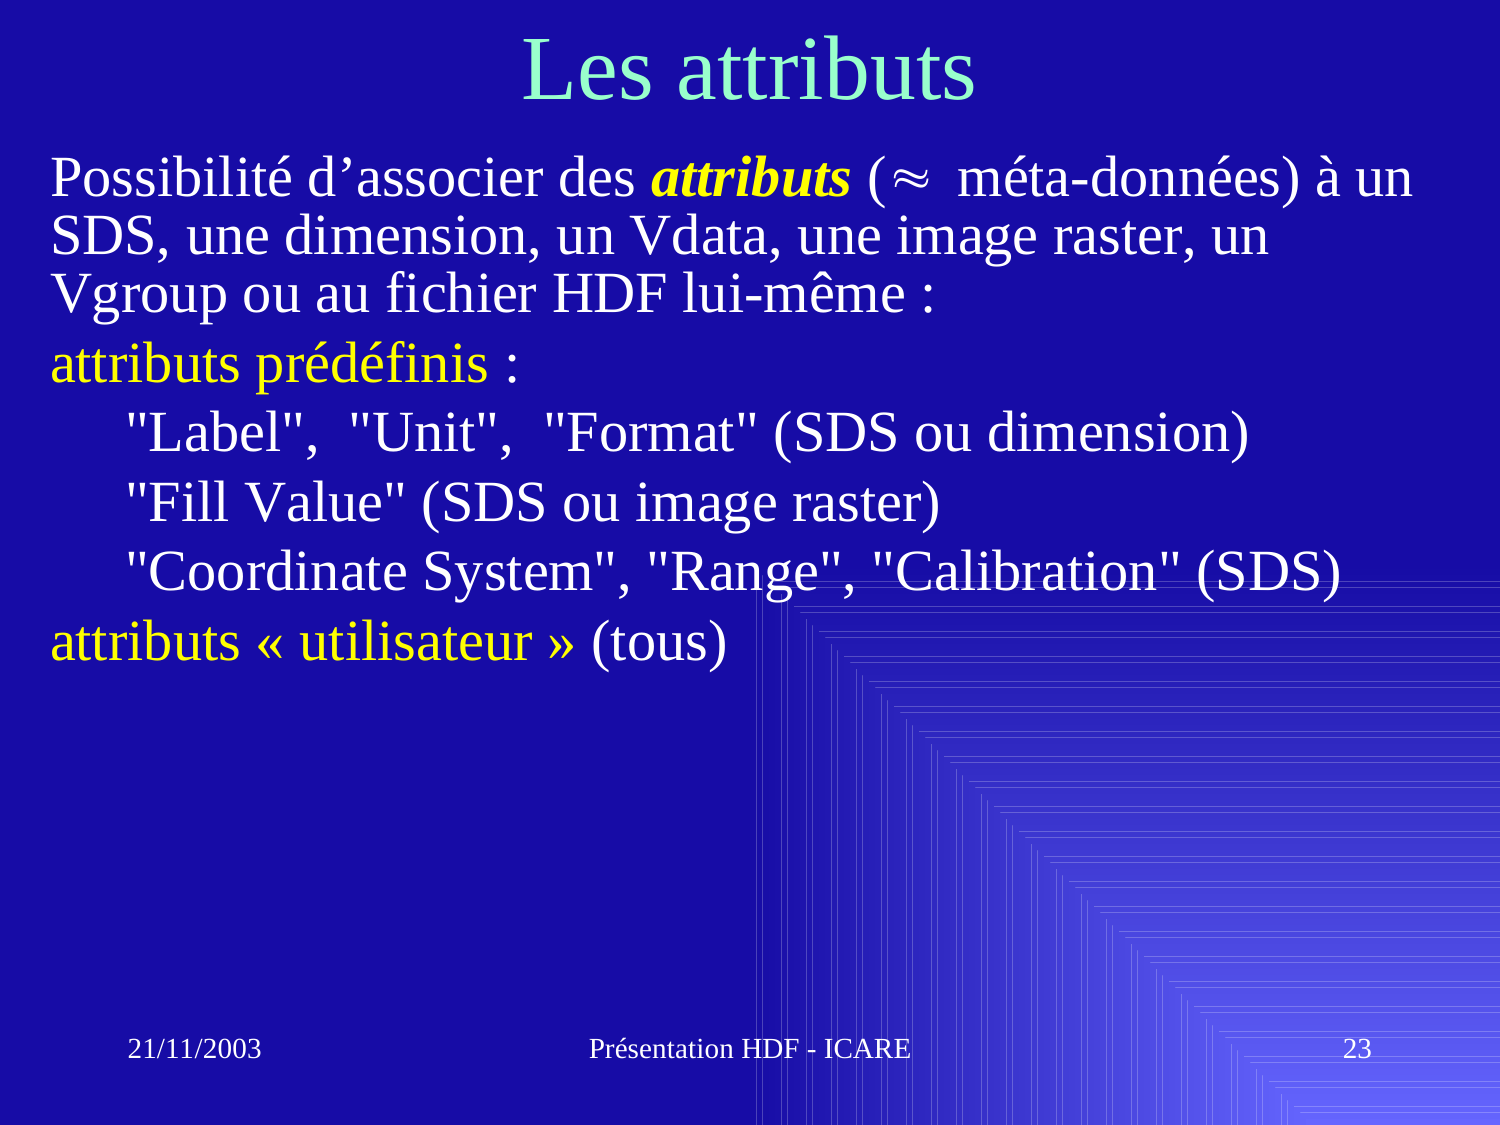

# Les attributs
Possibilité d’associer des attributs (méta-données) à un
SDS, une dimension, un Vdata, une image raster, un
Vgroup ou au fichier HDF lui-même :
attributs prédéfinis :
"Label",  "Unit",  "Format" (SDS ou dimension)
"Fill Value" (SDS ou image raster)
"Coordinate System", "Range", "Calibration" (SDS)
attributs « utilisateur » (tous)
21/11/2003
Présentation HDF - ICARE
23